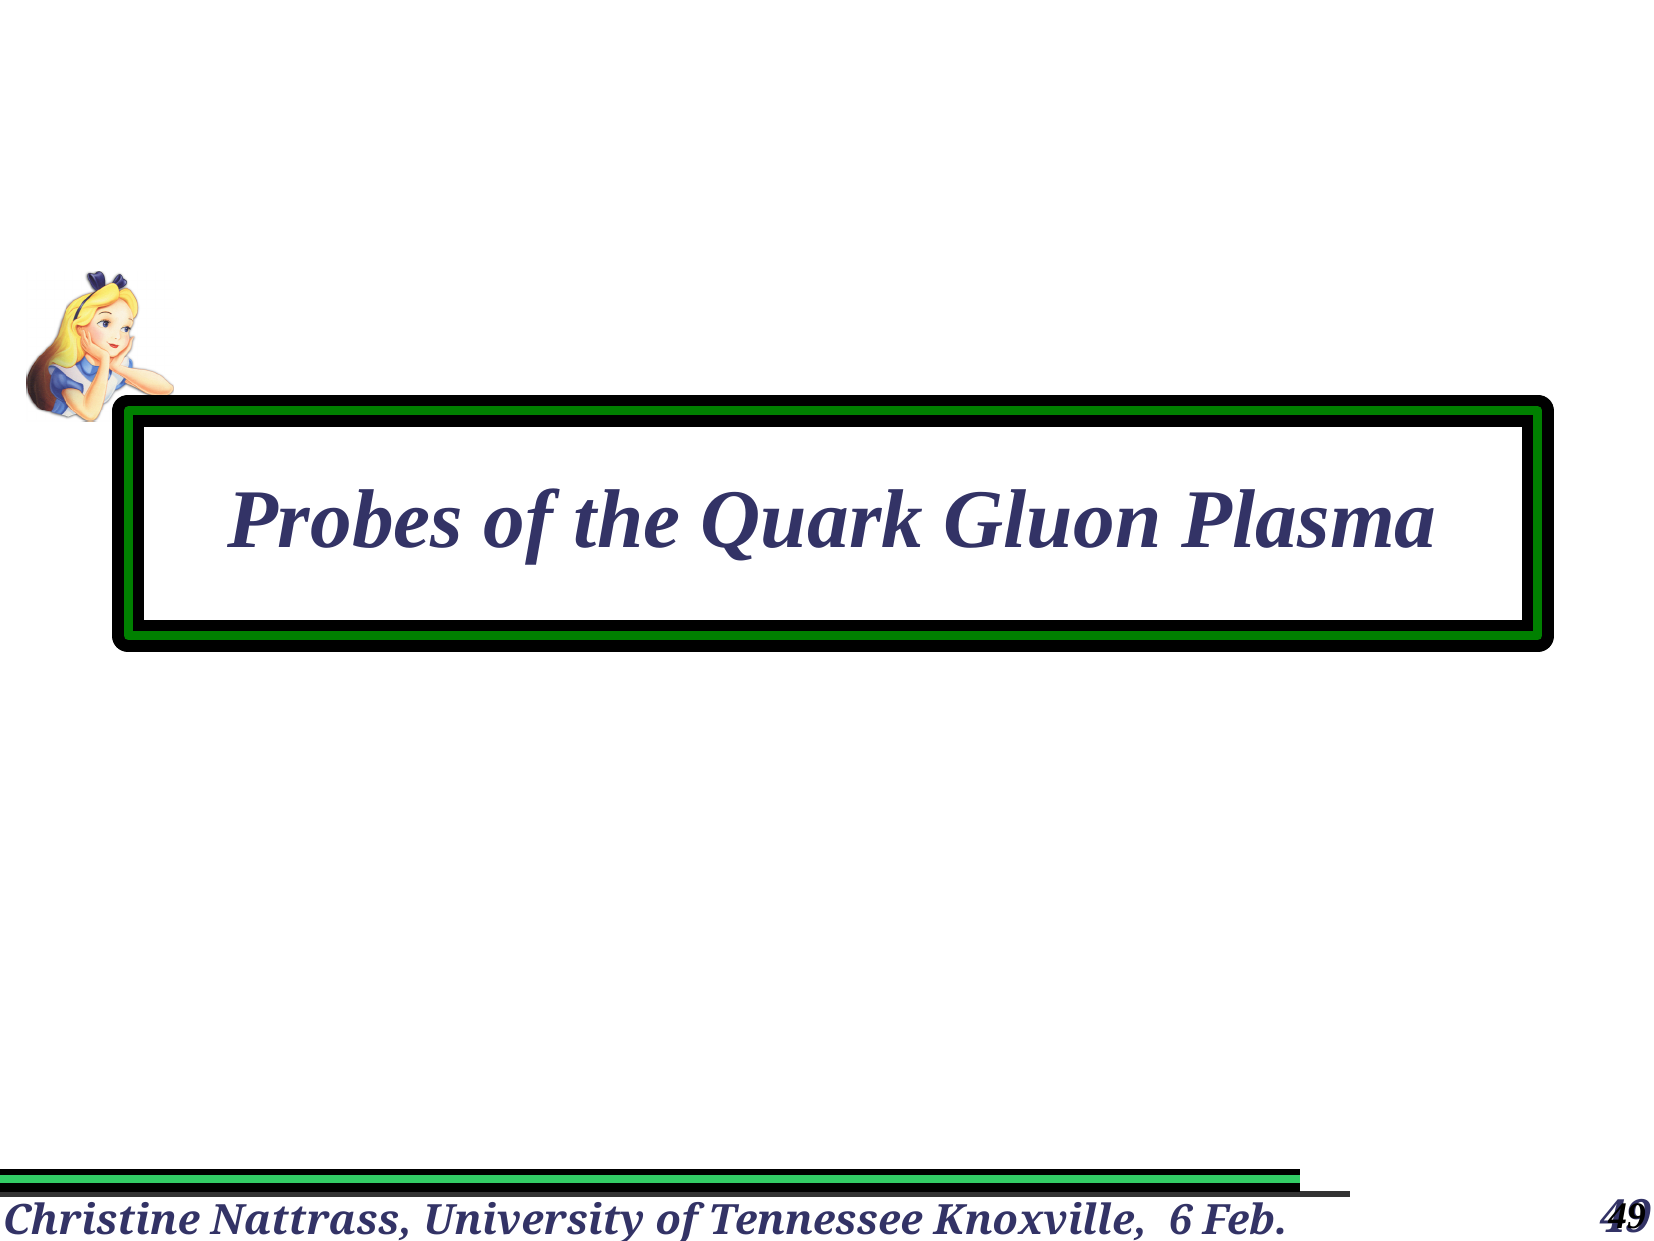

# Probes of the Quark Gluon Plasma